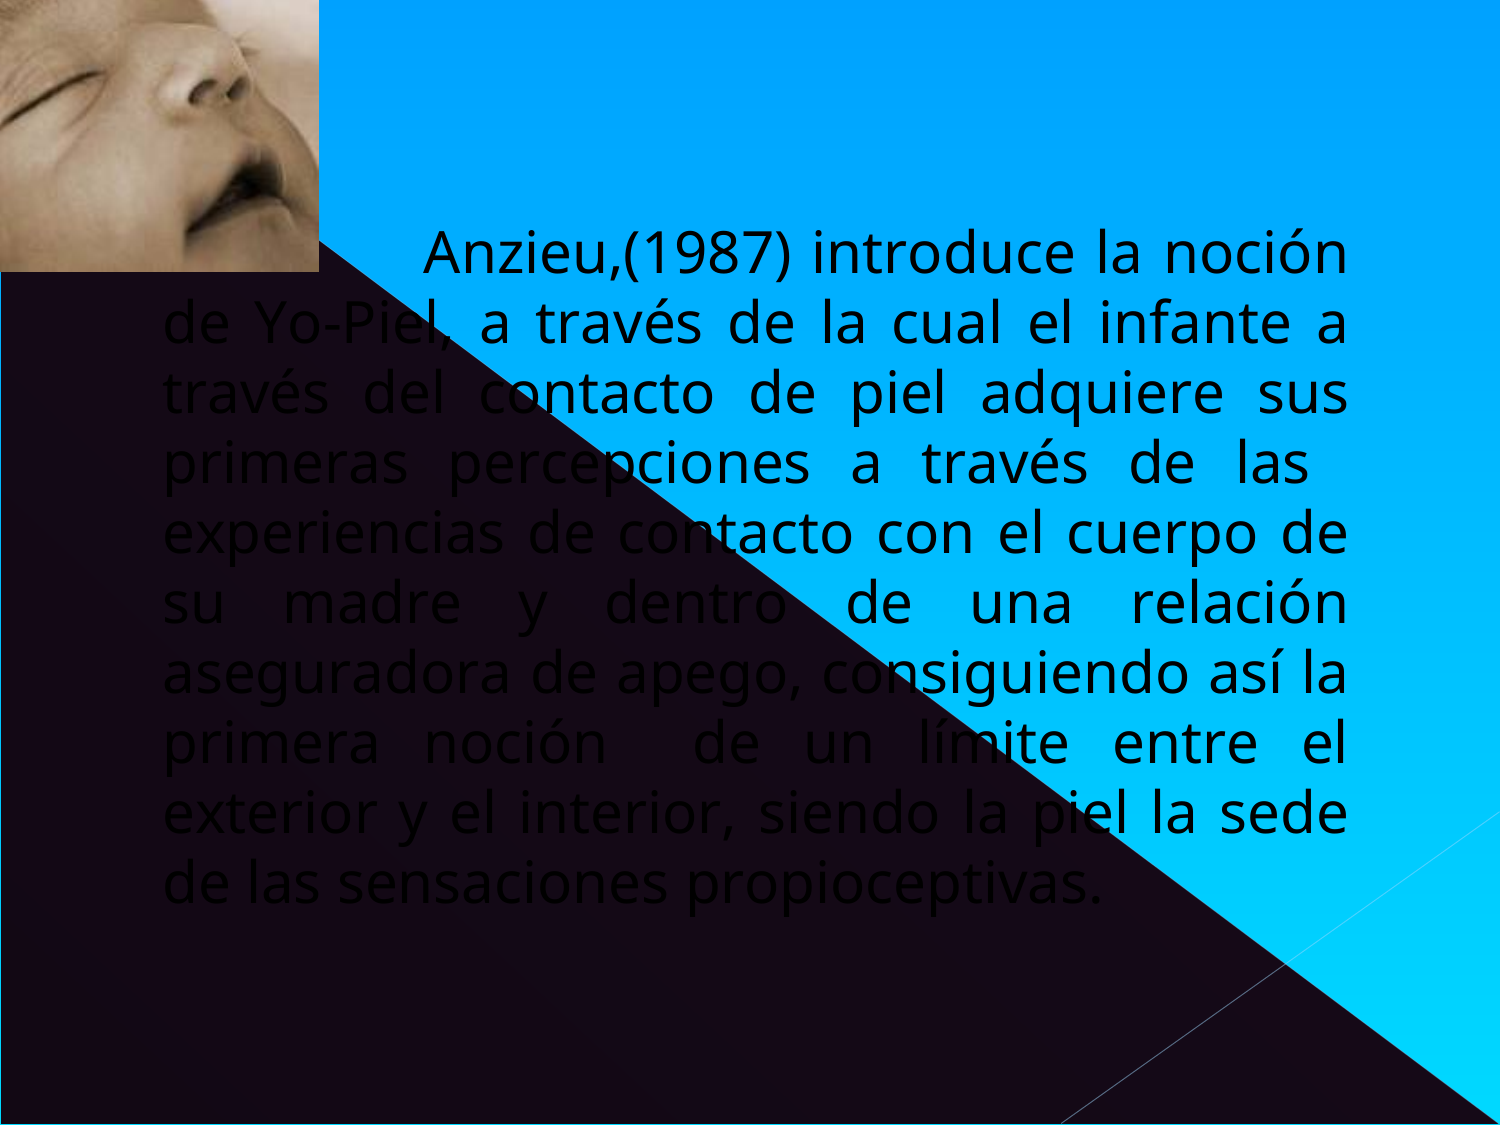

#
 Anzieu,(1987) introduce la noción de Yo-Piel, a través de la cual el infante a través del contacto de piel adquiere sus primeras percepciones a través de las experiencias de contacto con el cuerpo de su madre y dentro de una relación aseguradora de apego, consiguiendo así la primera noción de un límite entre el exterior y el interior, siendo la piel la sede de las sensaciones propioceptivas.